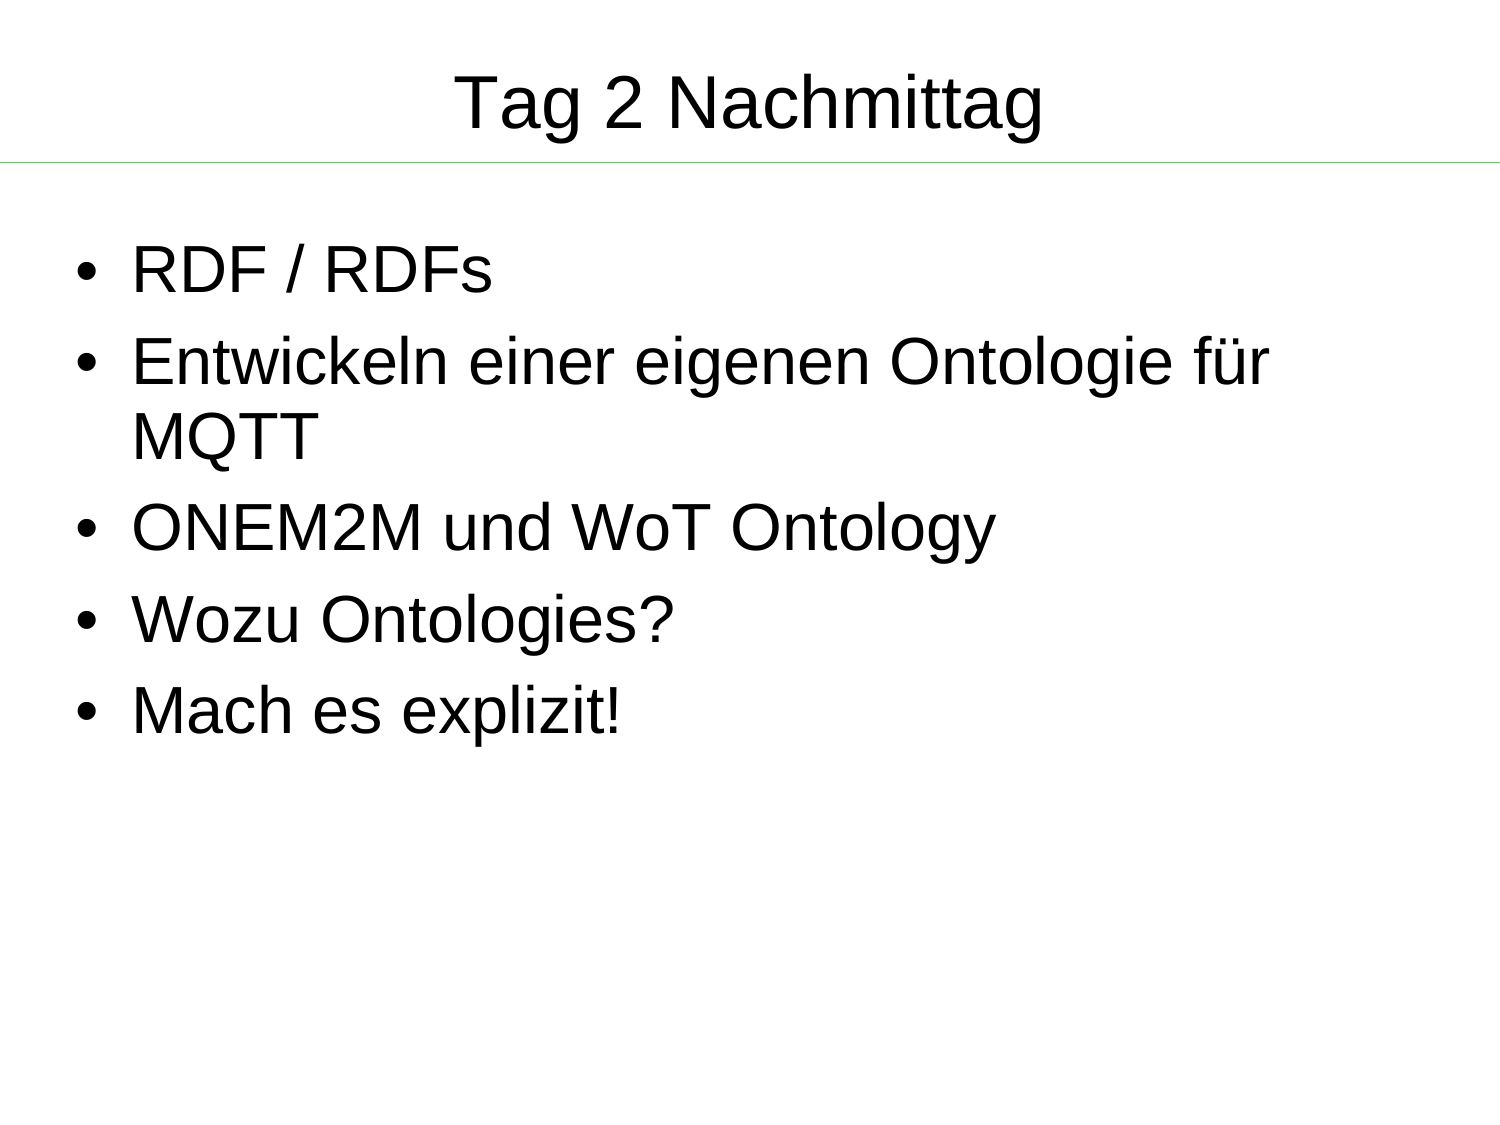

# Tag 2 Nachmittag
RDF / RDFs
Entwickeln einer eigenen Ontologie für MQTT
ONEM2M und WoT Ontology
Wozu Ontologies?
Mach es explizit!